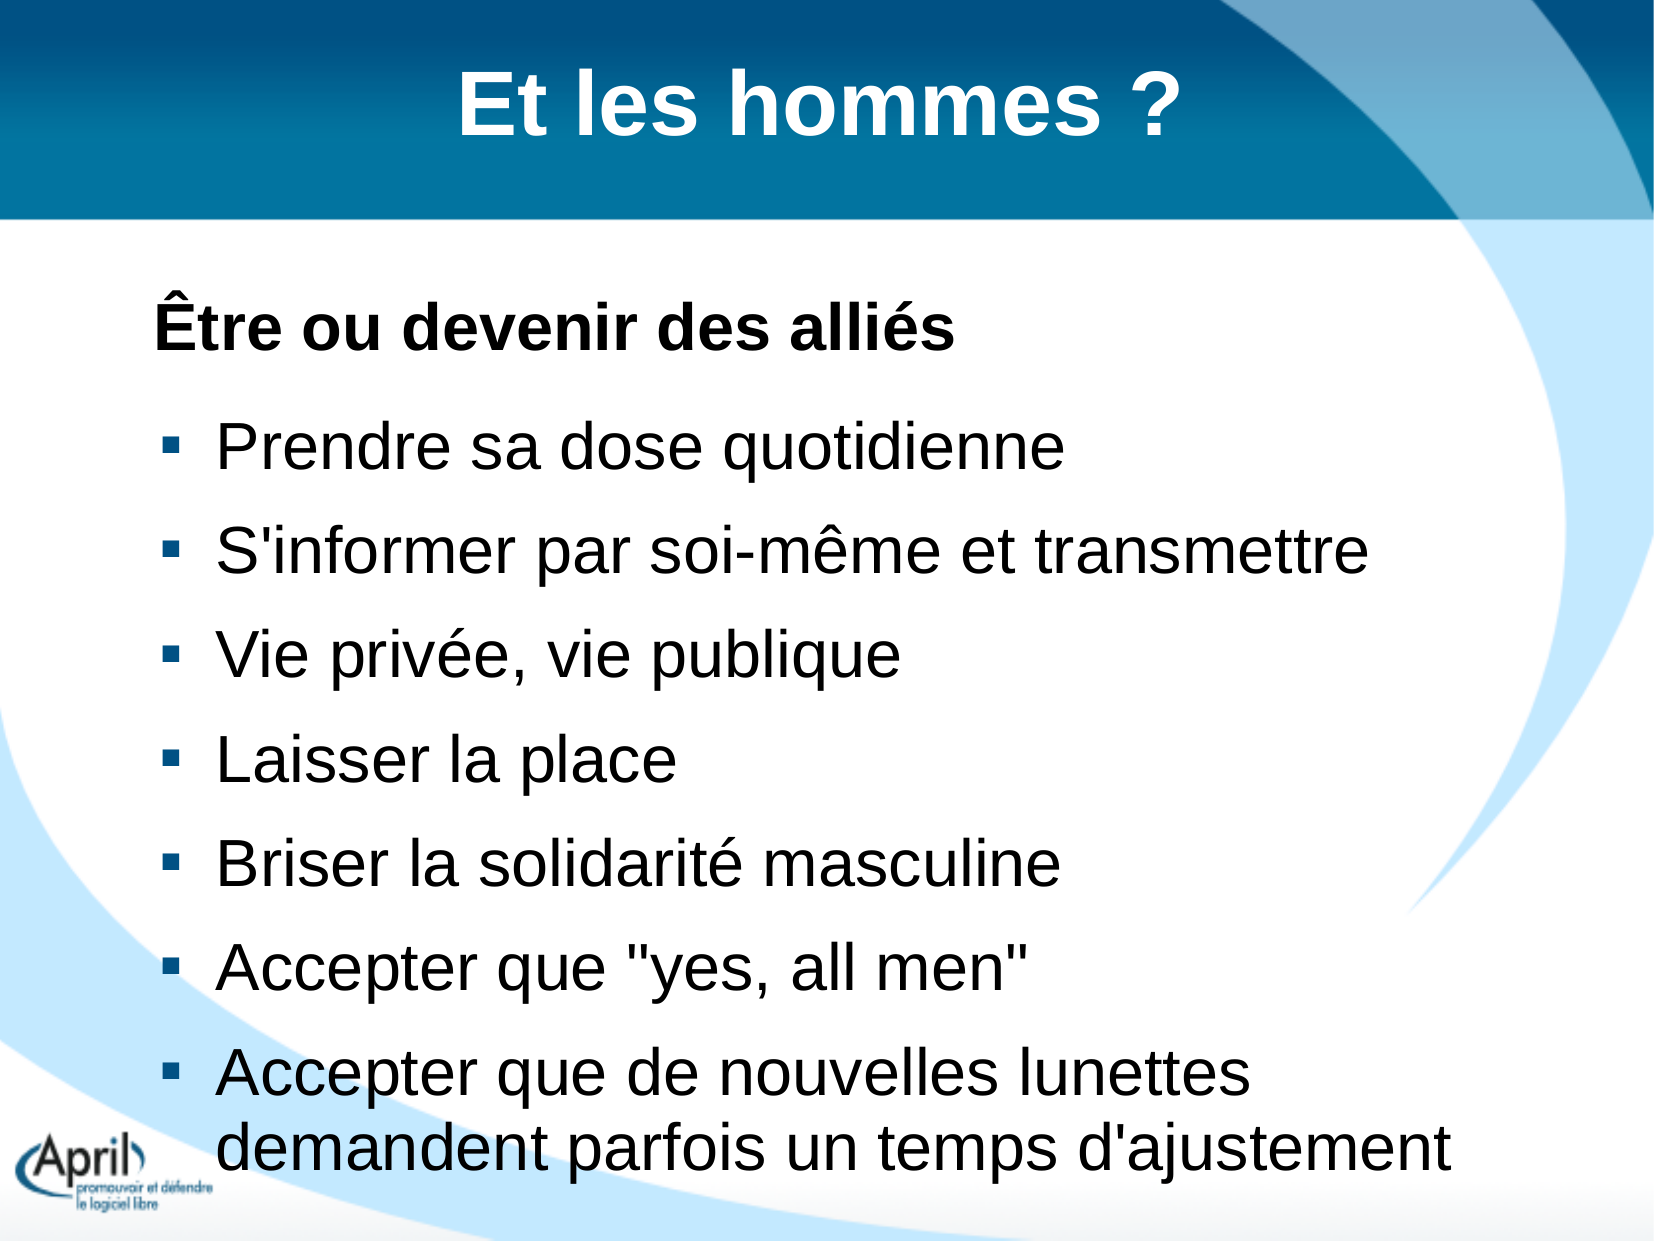

# Et les hommes ?
Être ou devenir des alliés
Prendre sa dose quotidienne
S'informer par soi-même et transmettre
Vie privée, vie publique
Laisser la place
Briser la solidarité masculine
Accepter que "yes, all men"
Accepter que de nouvelles lunettes demandent parfois un temps d'ajustement